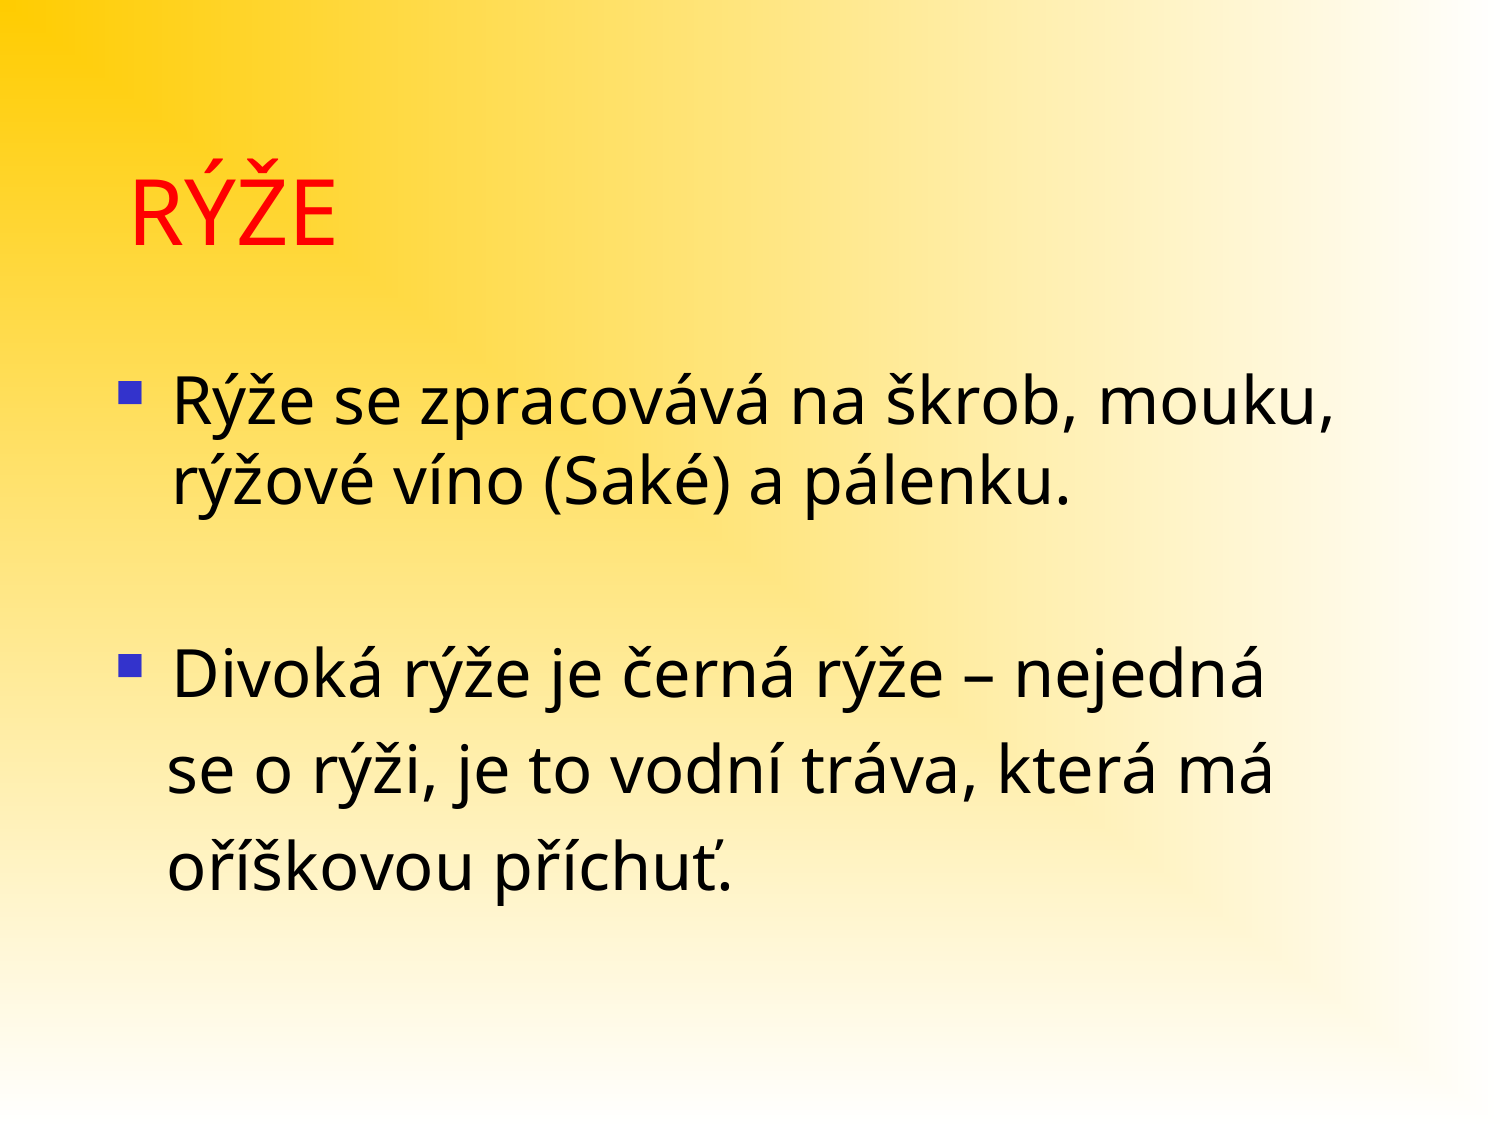

# RÝŽE
Rýže se zpracovává na škrob, mouku, rýžové víno (Saké) a pálenku.
Divoká rýže je černá rýže – nejedná
 se o rýži, je to vodní tráva, která má
 oříškovou příchuť.